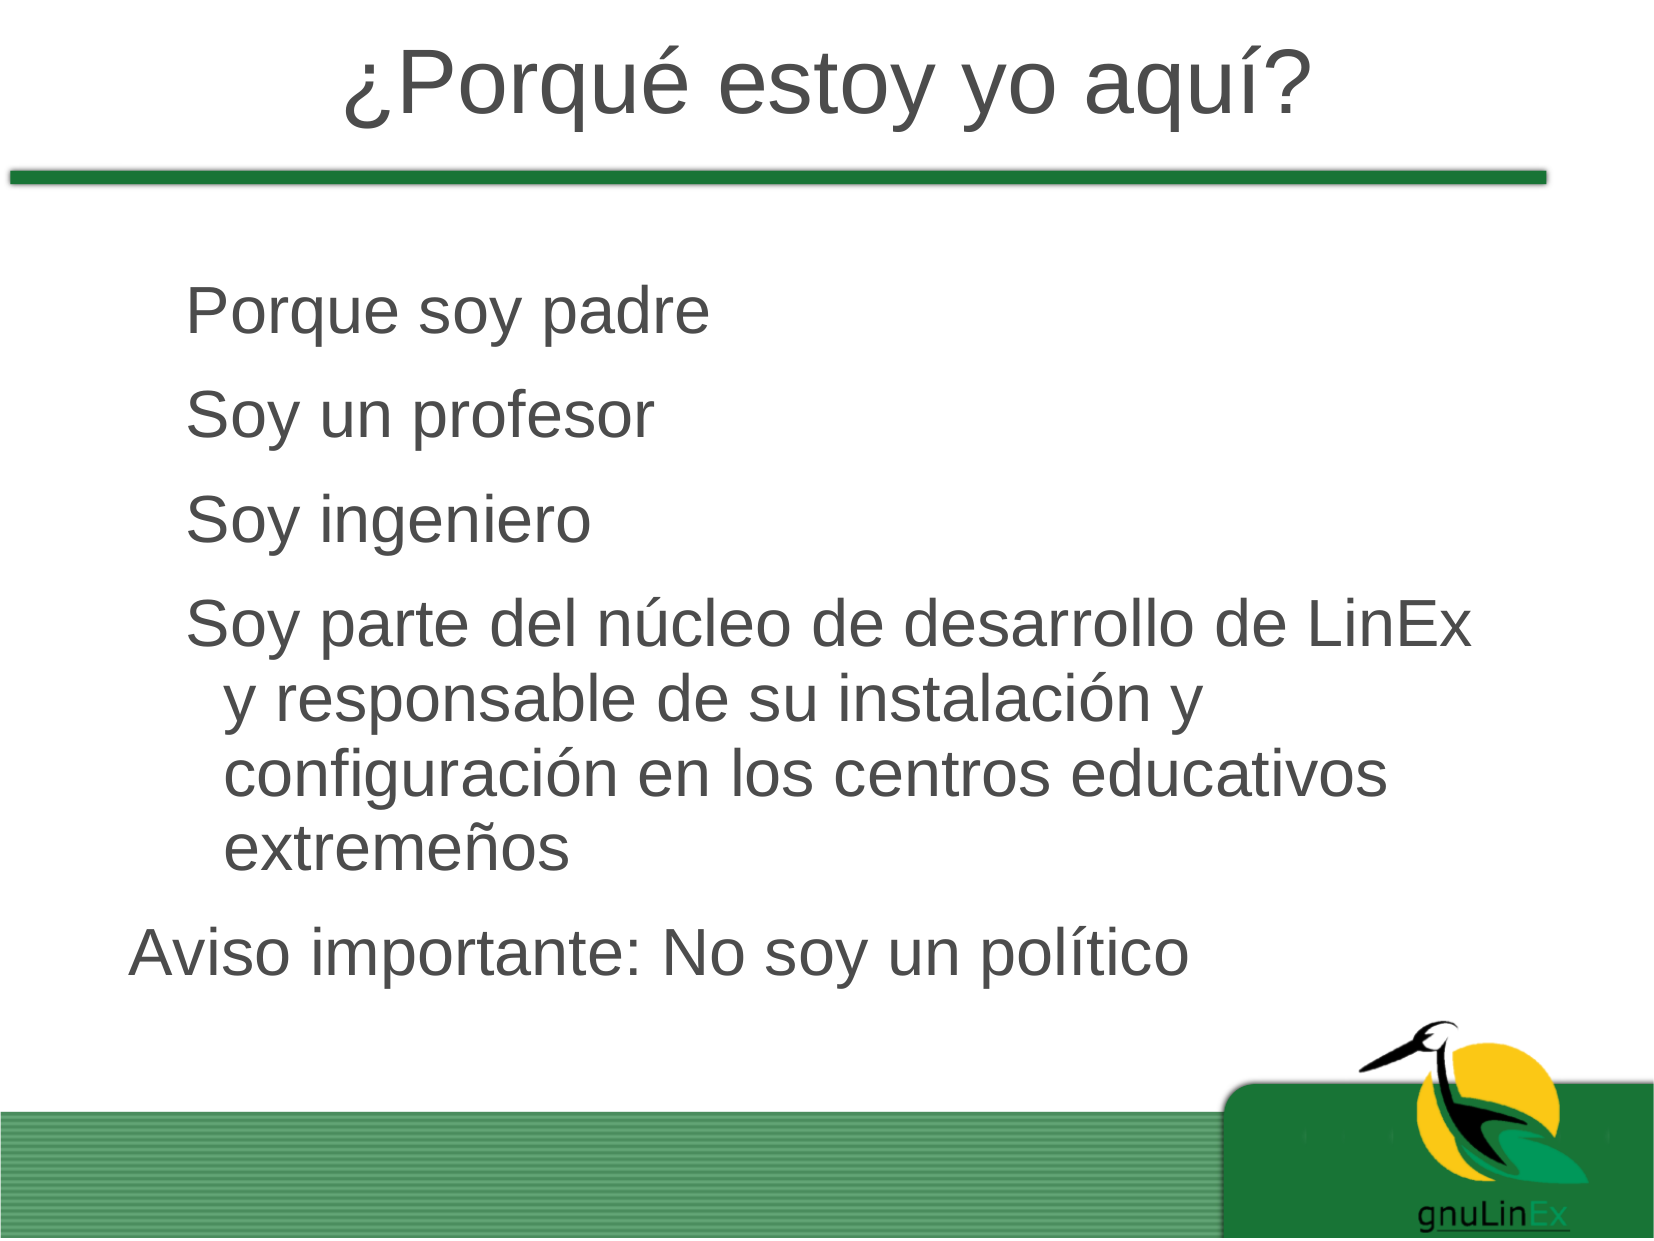

# ¿Porqué estoy yo aquí?
Porque soy padre
Soy un profesor
Soy ingeniero
Soy parte del núcleo de desarrollo de LinEx y responsable de su instalación y configuración en los centros educativos extremeños
Aviso importante: No soy un político